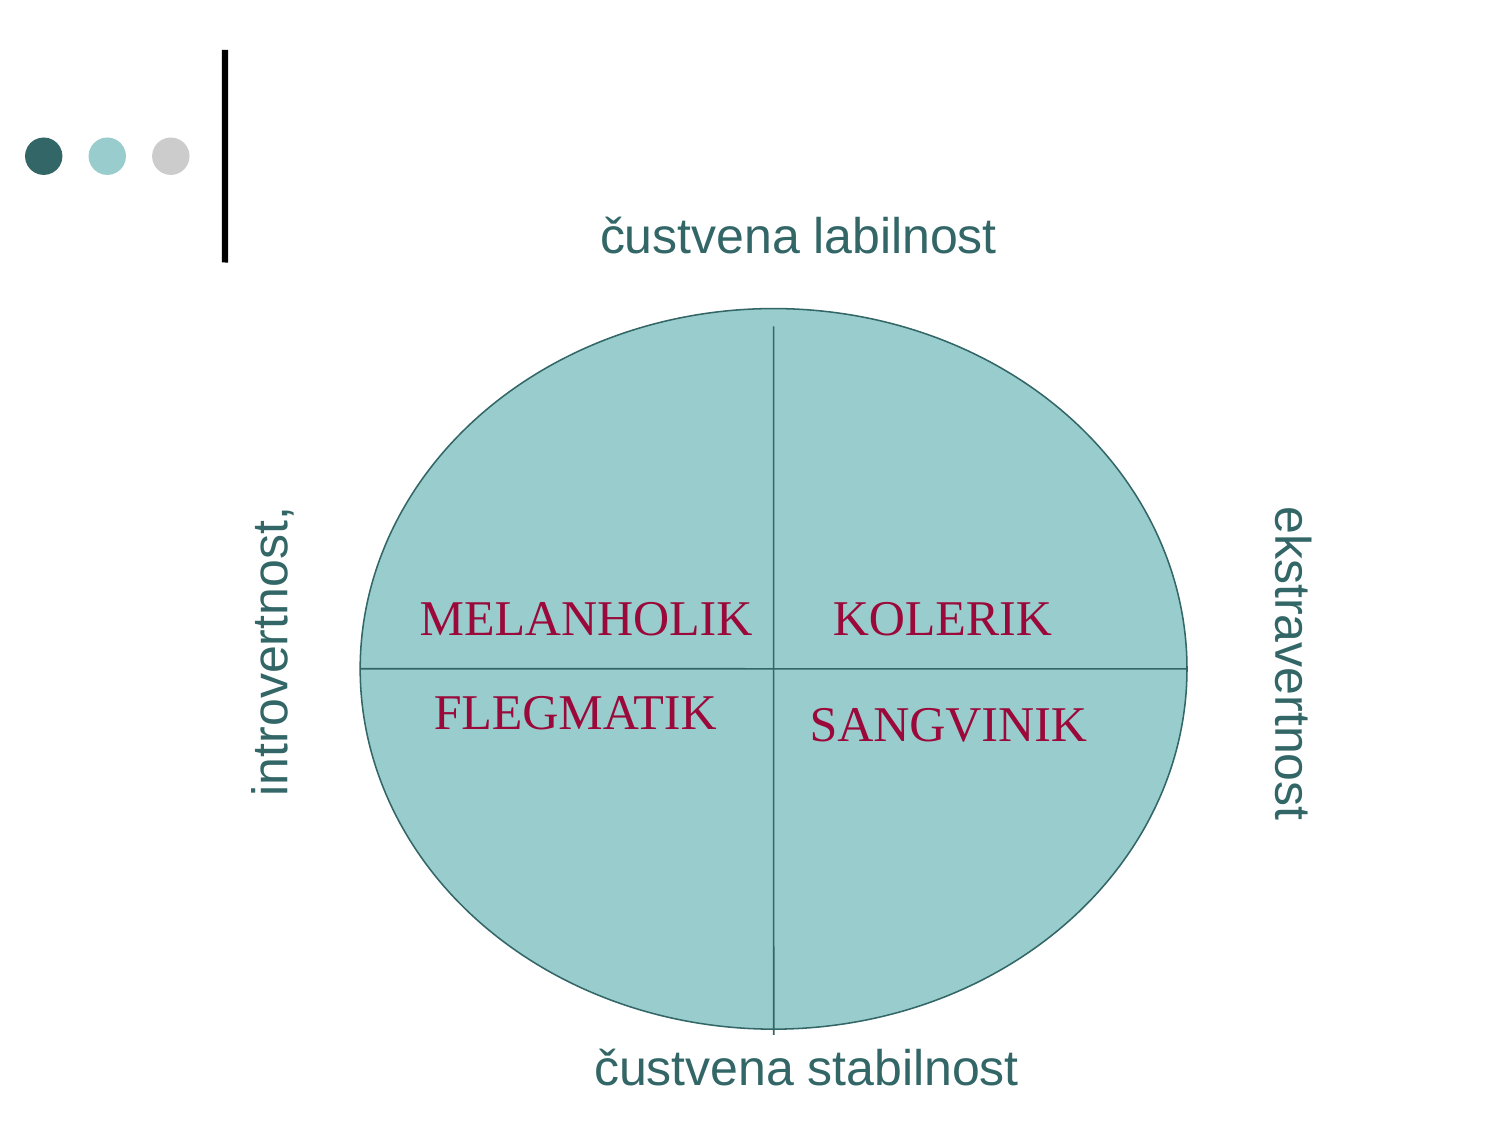

čustvena labilnost
MELANHOLIK
KOLERIK
introvertnost,
ekstravertnost
FLEGMATIK
SANGVINIK
čustvena stabilnost